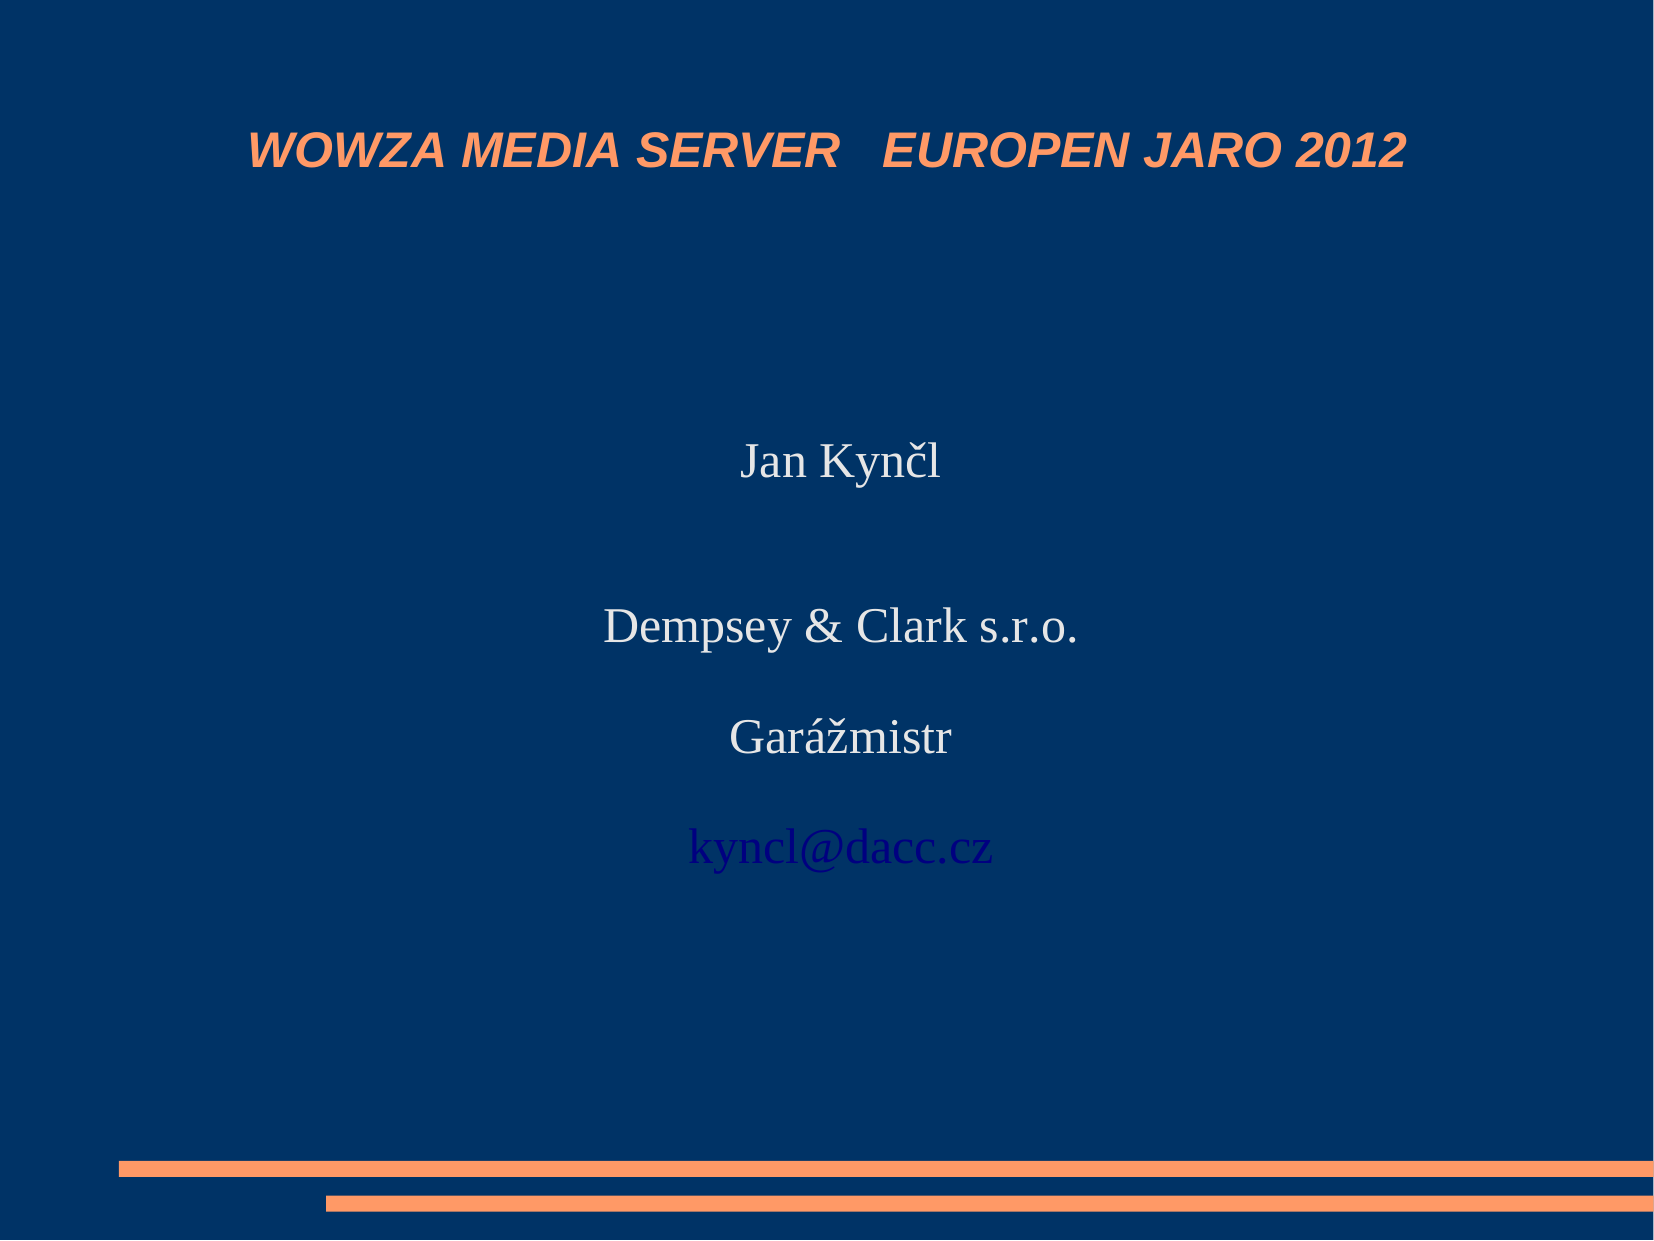

# WOWZA MEDIA SERVER EUROPEN JARO 2012
Jan Kynčl
Dempsey & Clark s.r.o.
Garážmistr
kyncl@dacc.cz